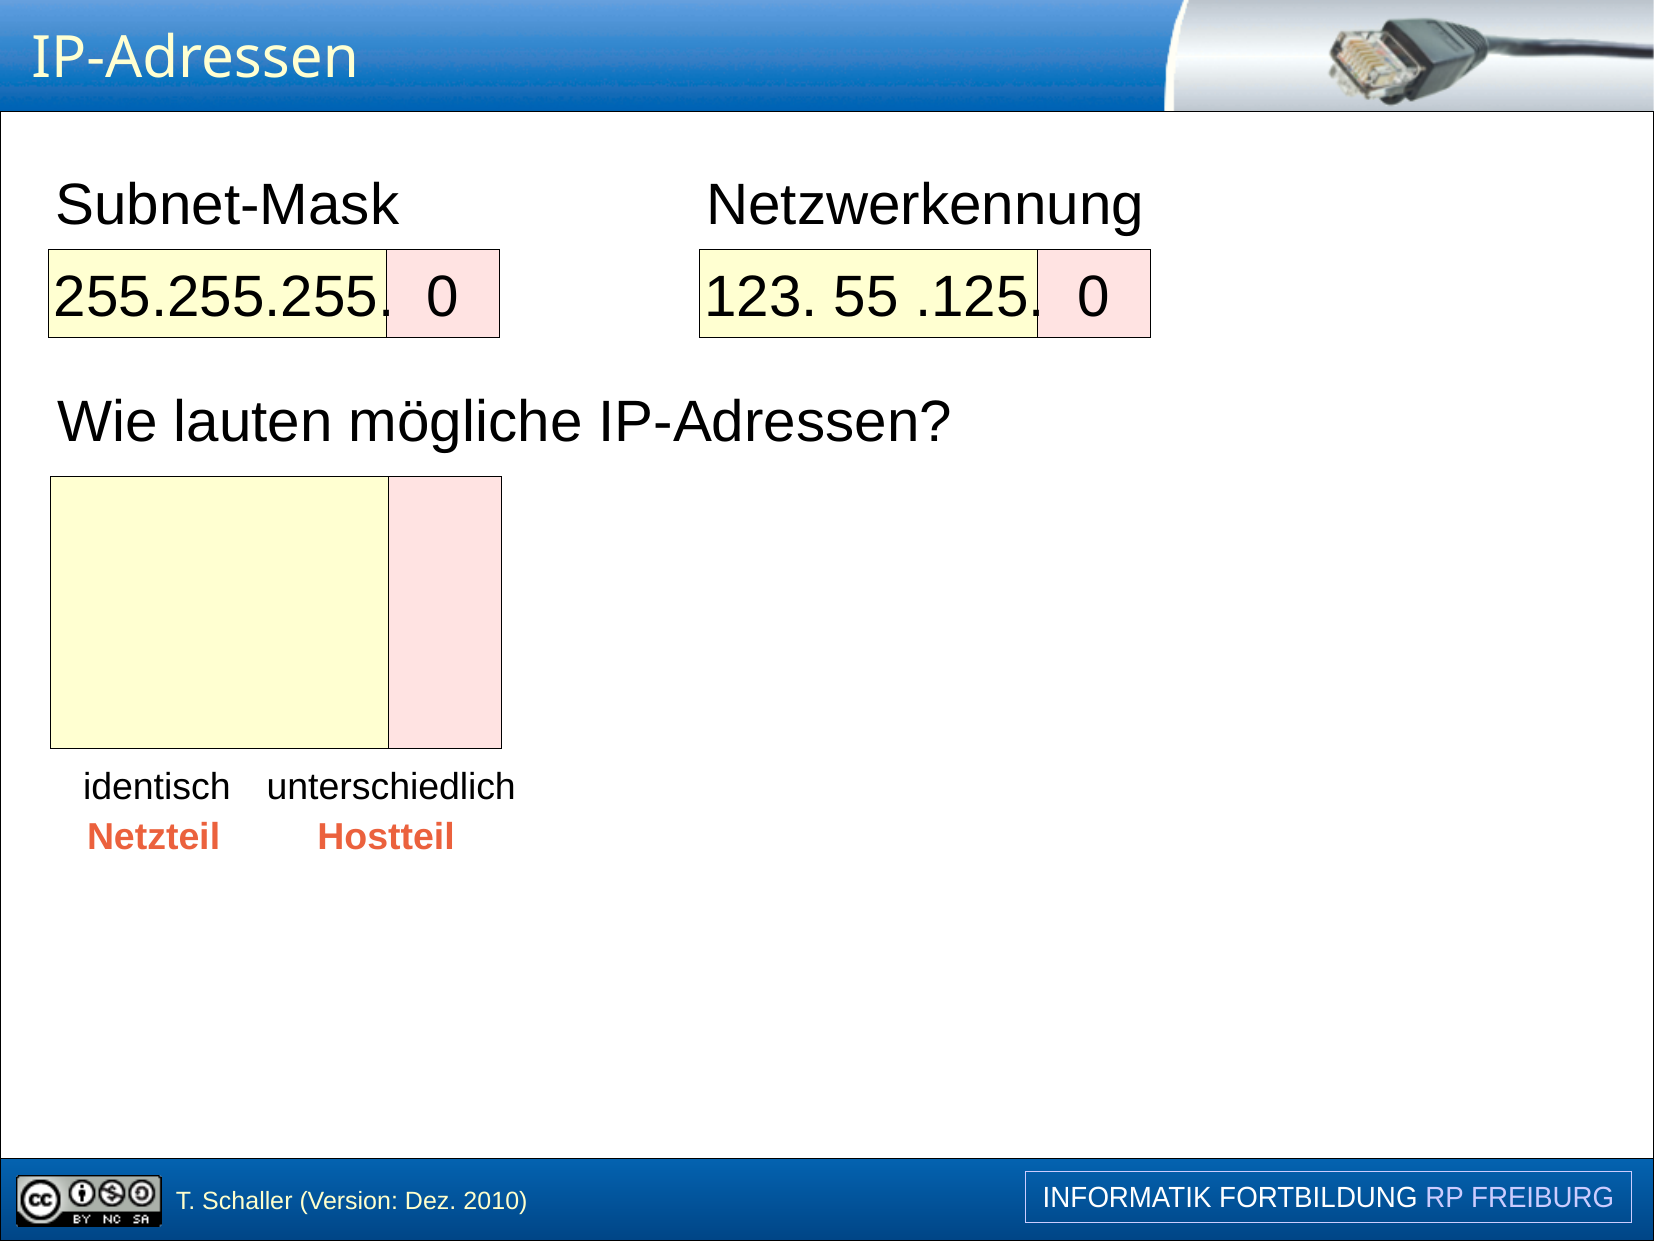

# IP-Adressen
Subnet-Mask
Netzwerkennung
255.255.255. 0
123. 55 .125. 0
Wie lauten mögliche IP-Adressen?
identisch
unterschiedlich
Netzteil
Hostteil
3